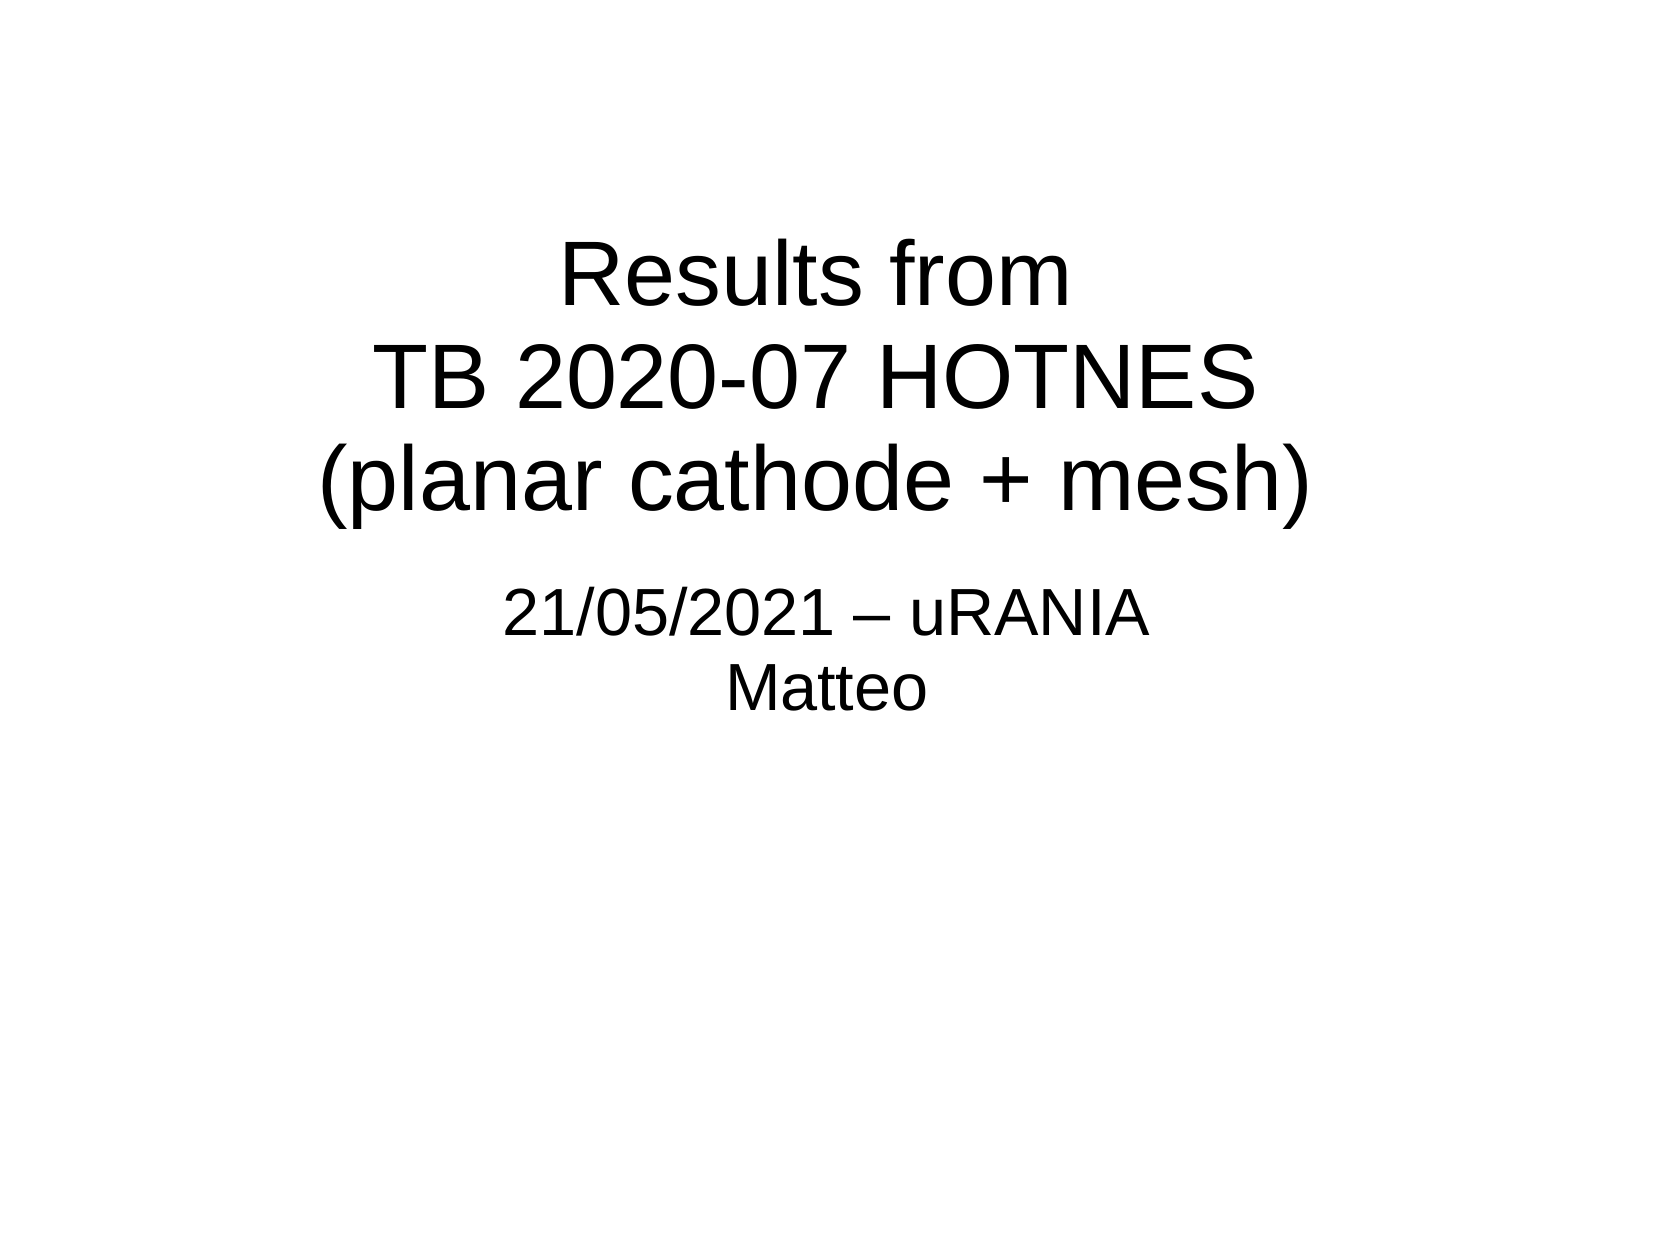

# Results from TB 2020-07 HOTNES (planar cathode + mesh)
21/05/2021 – uRANIA
Matteo